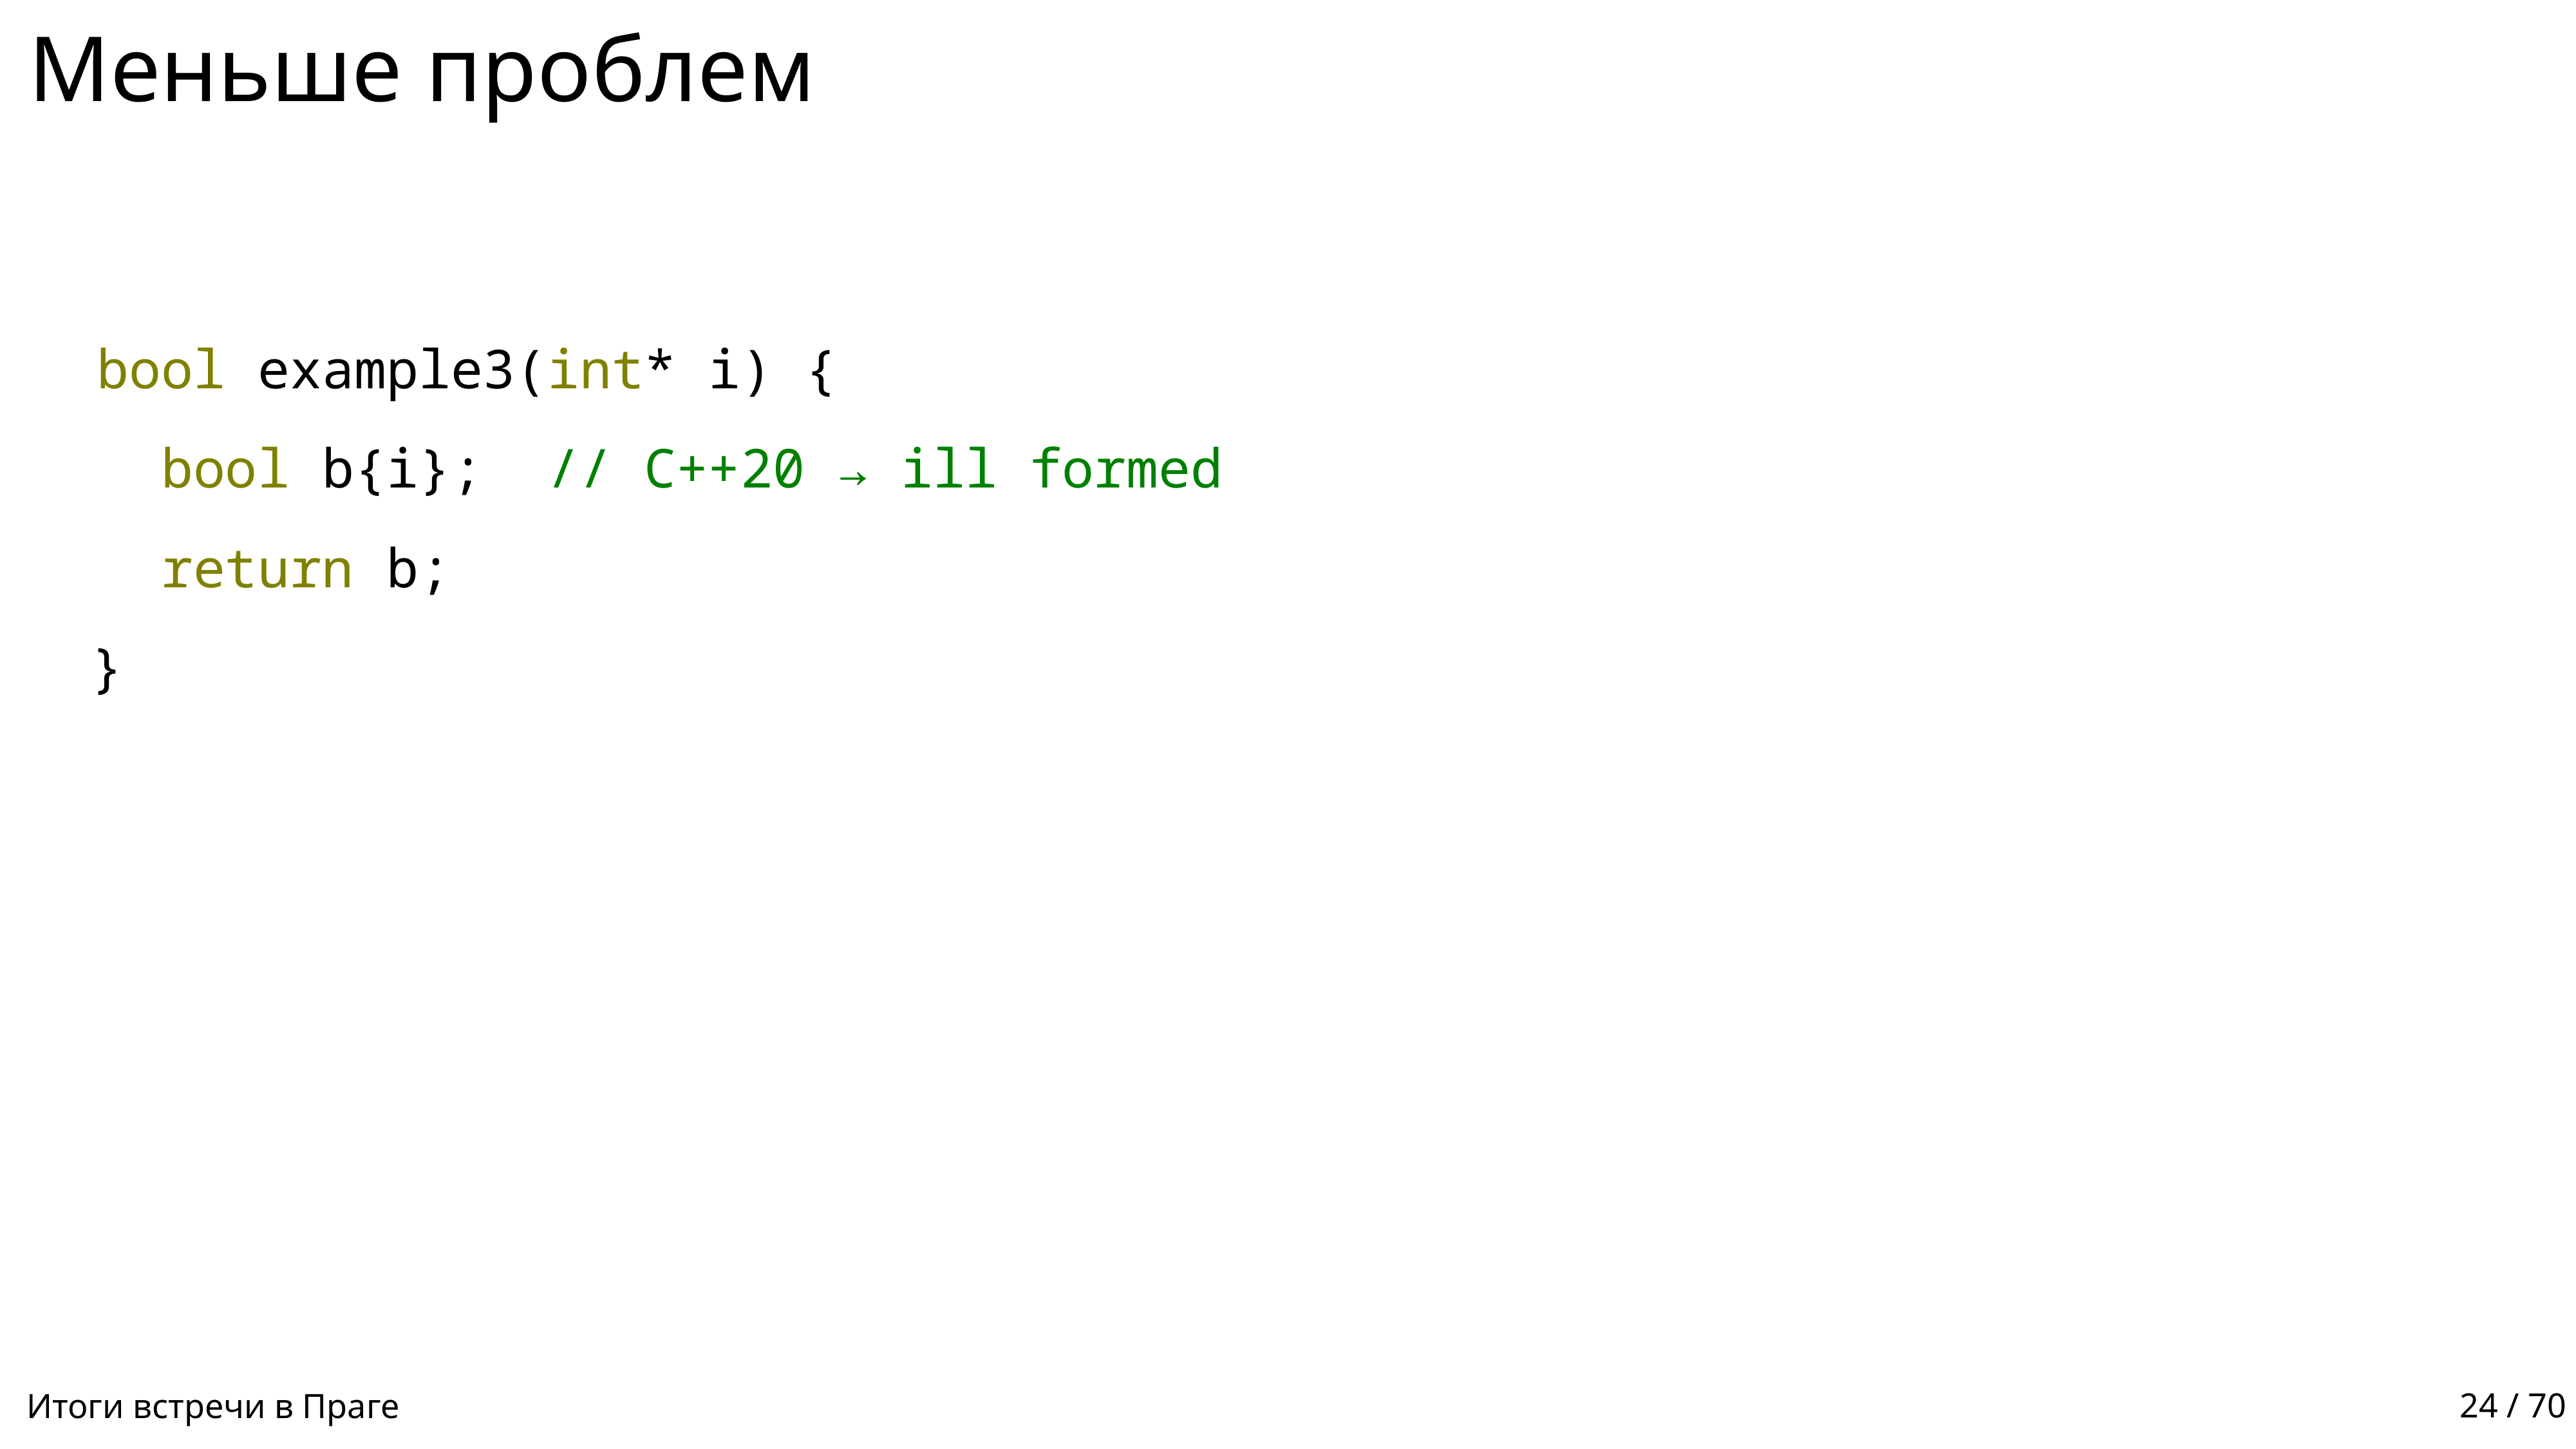

# Меньше проблем
bool example3(int* i) {
 bool b{i}; // C++20 → ill formed
 return b;
}
Итоги встречи в Праге